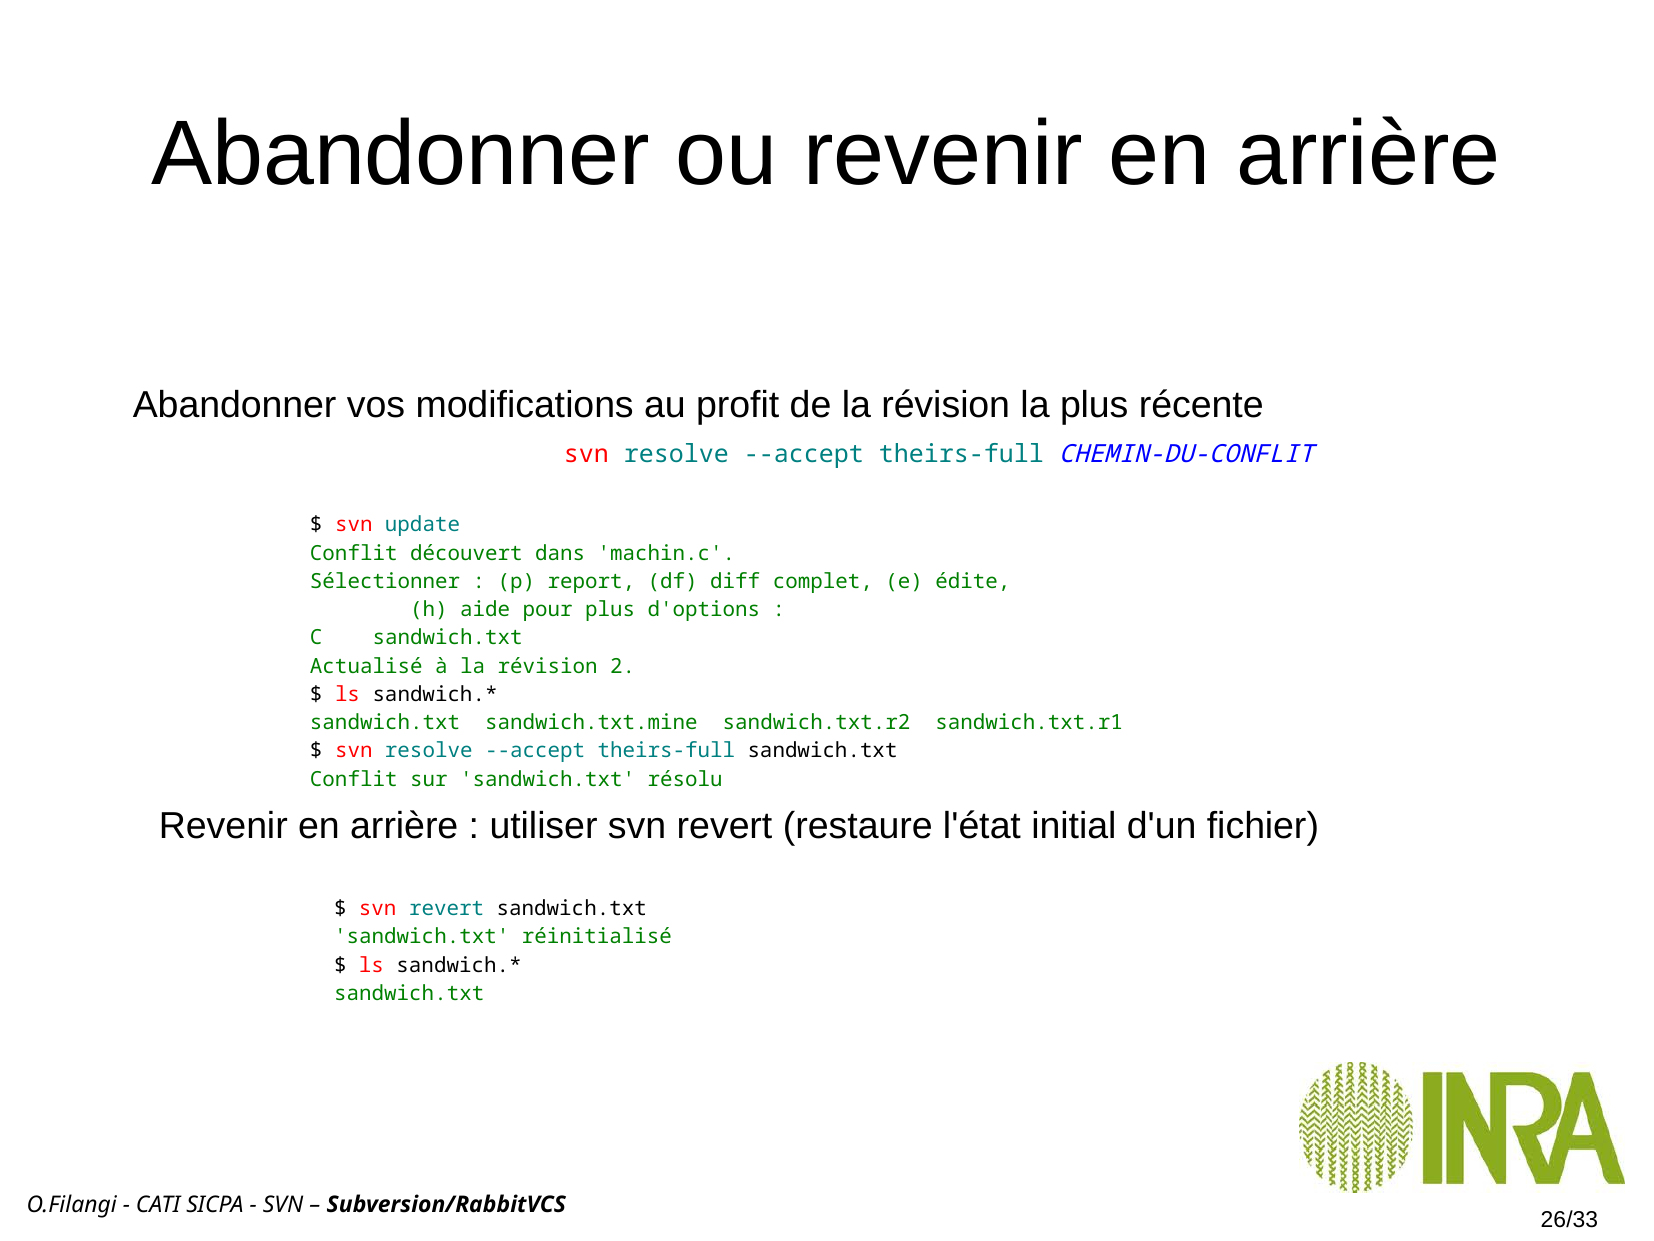

# Abandonner ou revenir en arrière
Abandonner vos modifications au profit de la révision la plus récente
svn resolve --accept theirs-full CHEMIN-DU-CONFLIT
$ svn update
Conflit découvert dans 'machin.c'.
Sélectionner : (p) report, (df) diff complet, (e) édite,
 (h) aide pour plus d'options :
C sandwich.txt
Actualisé à la révision 2.
$ ls sandwich.*
sandwich.txt sandwich.txt.mine sandwich.txt.r2 sandwich.txt.r1
$ svn resolve --accept theirs-full sandwich.txt
Conflit sur 'sandwich.txt' résolu
Revenir en arrière : utiliser svn revert (restaure l'état initial d'un fichier)
$ svn revert sandwich.txt
'sandwich.txt' réinitialisé
$ ls sandwich.*
sandwich.txt
 O.Filangi - CATI SICPA - SVN – Subversion/RabbitVCS